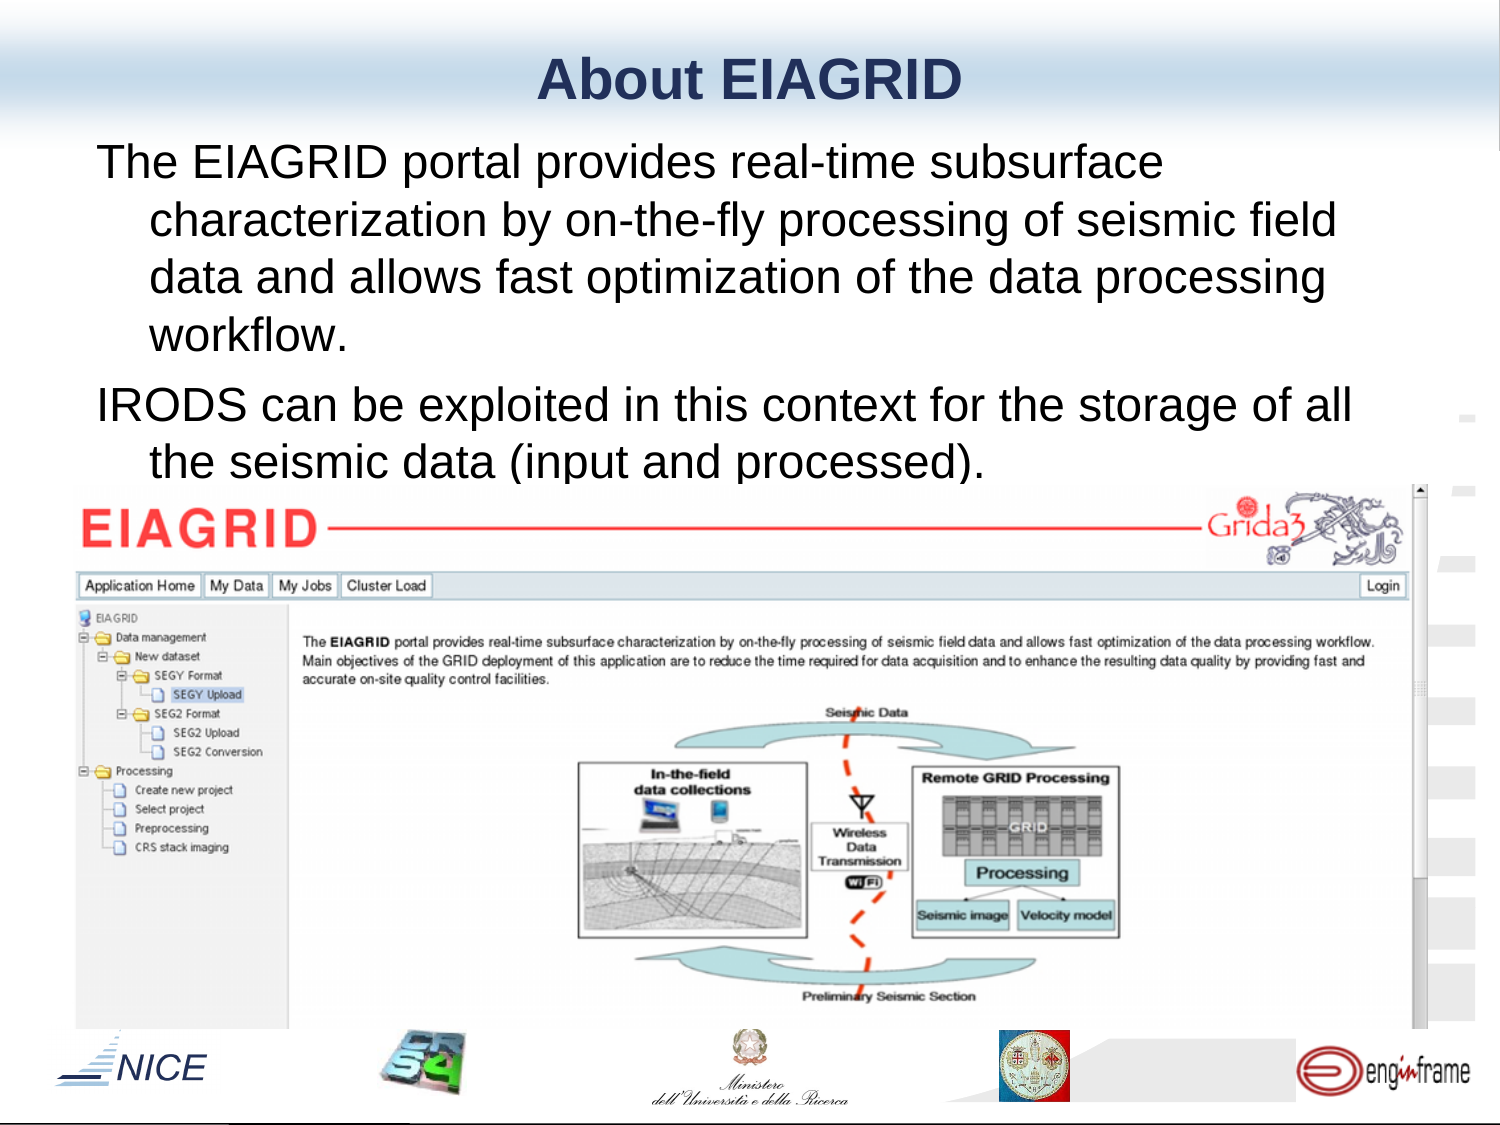

About EIAGRID
The EIAGRID portal provides real-time subsurface characterization by on-the-fly processing of seismic field data and allows fast optimization of the data processing workflow.
IRODS can be exploited in this context for the storage of all the seismic data (input and processed).